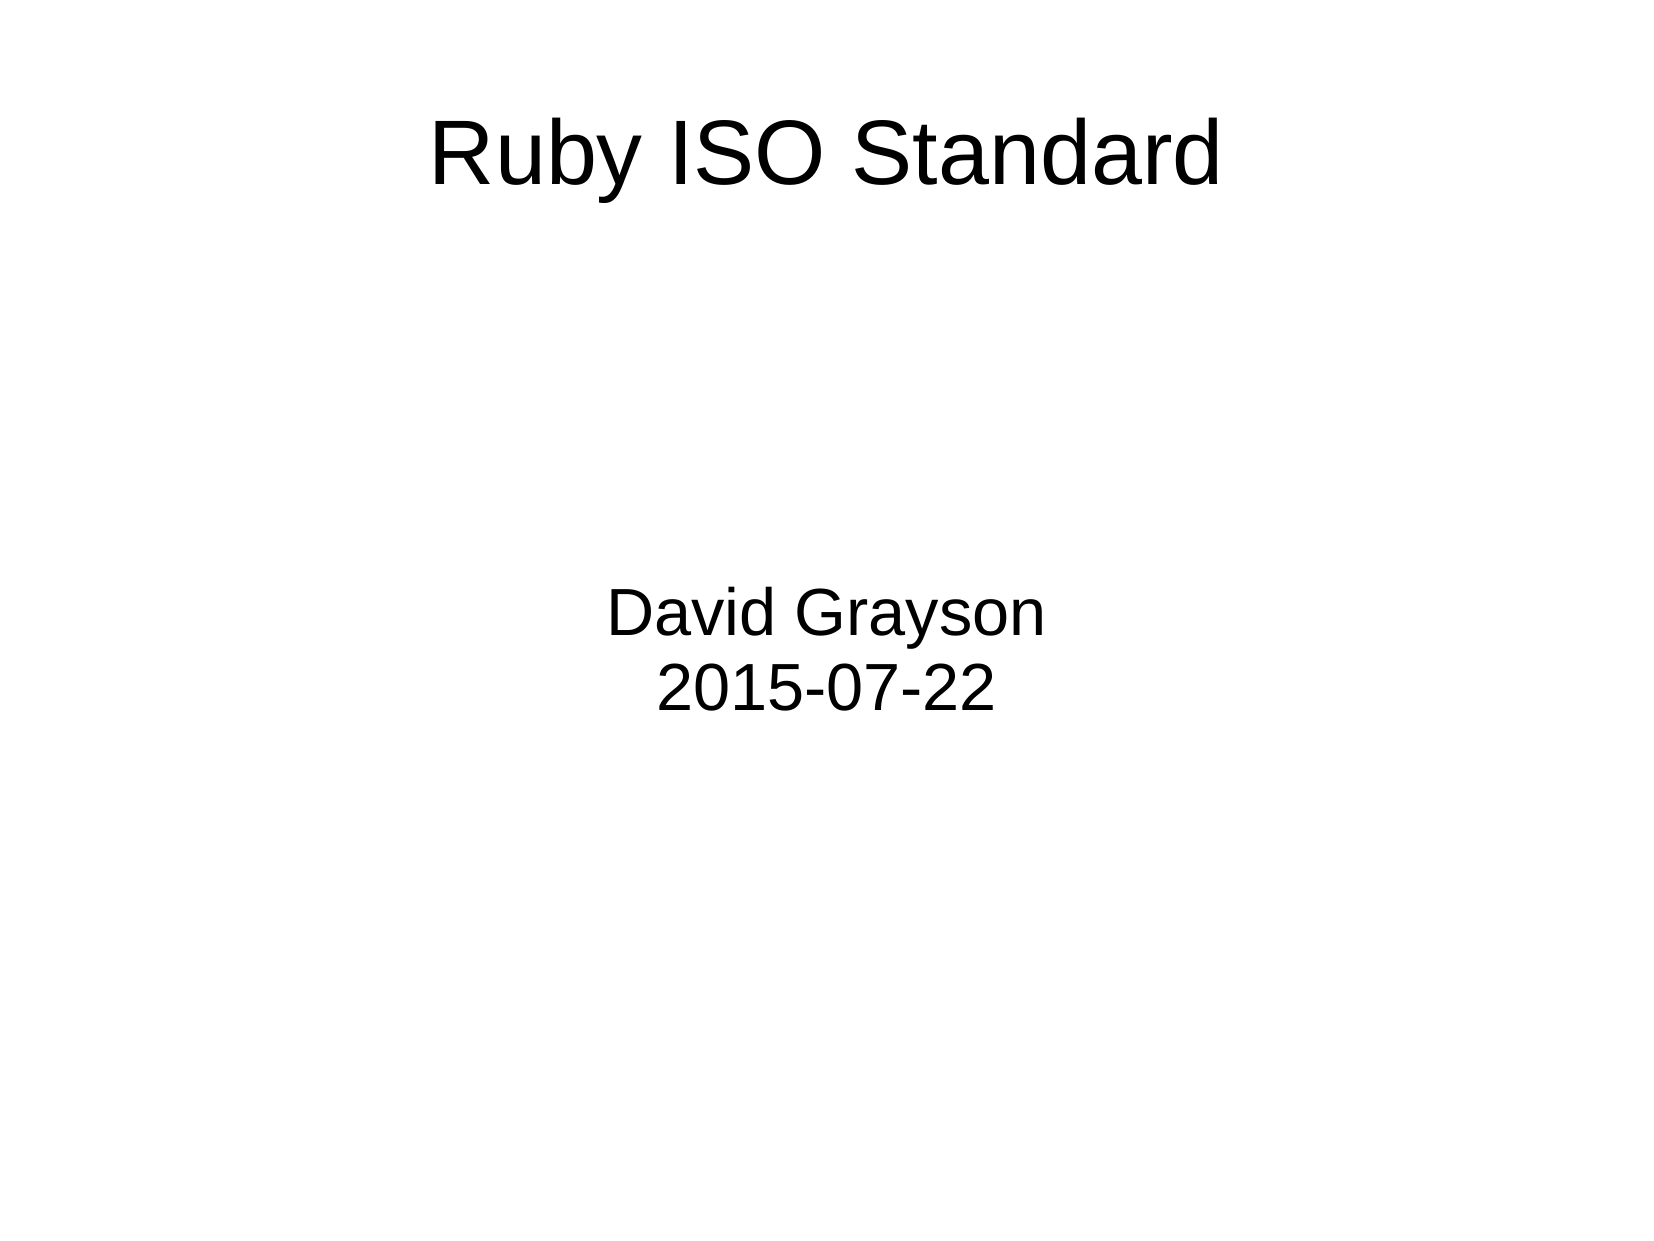

# Ruby ISO Standard
David Grayson
2015-07-22